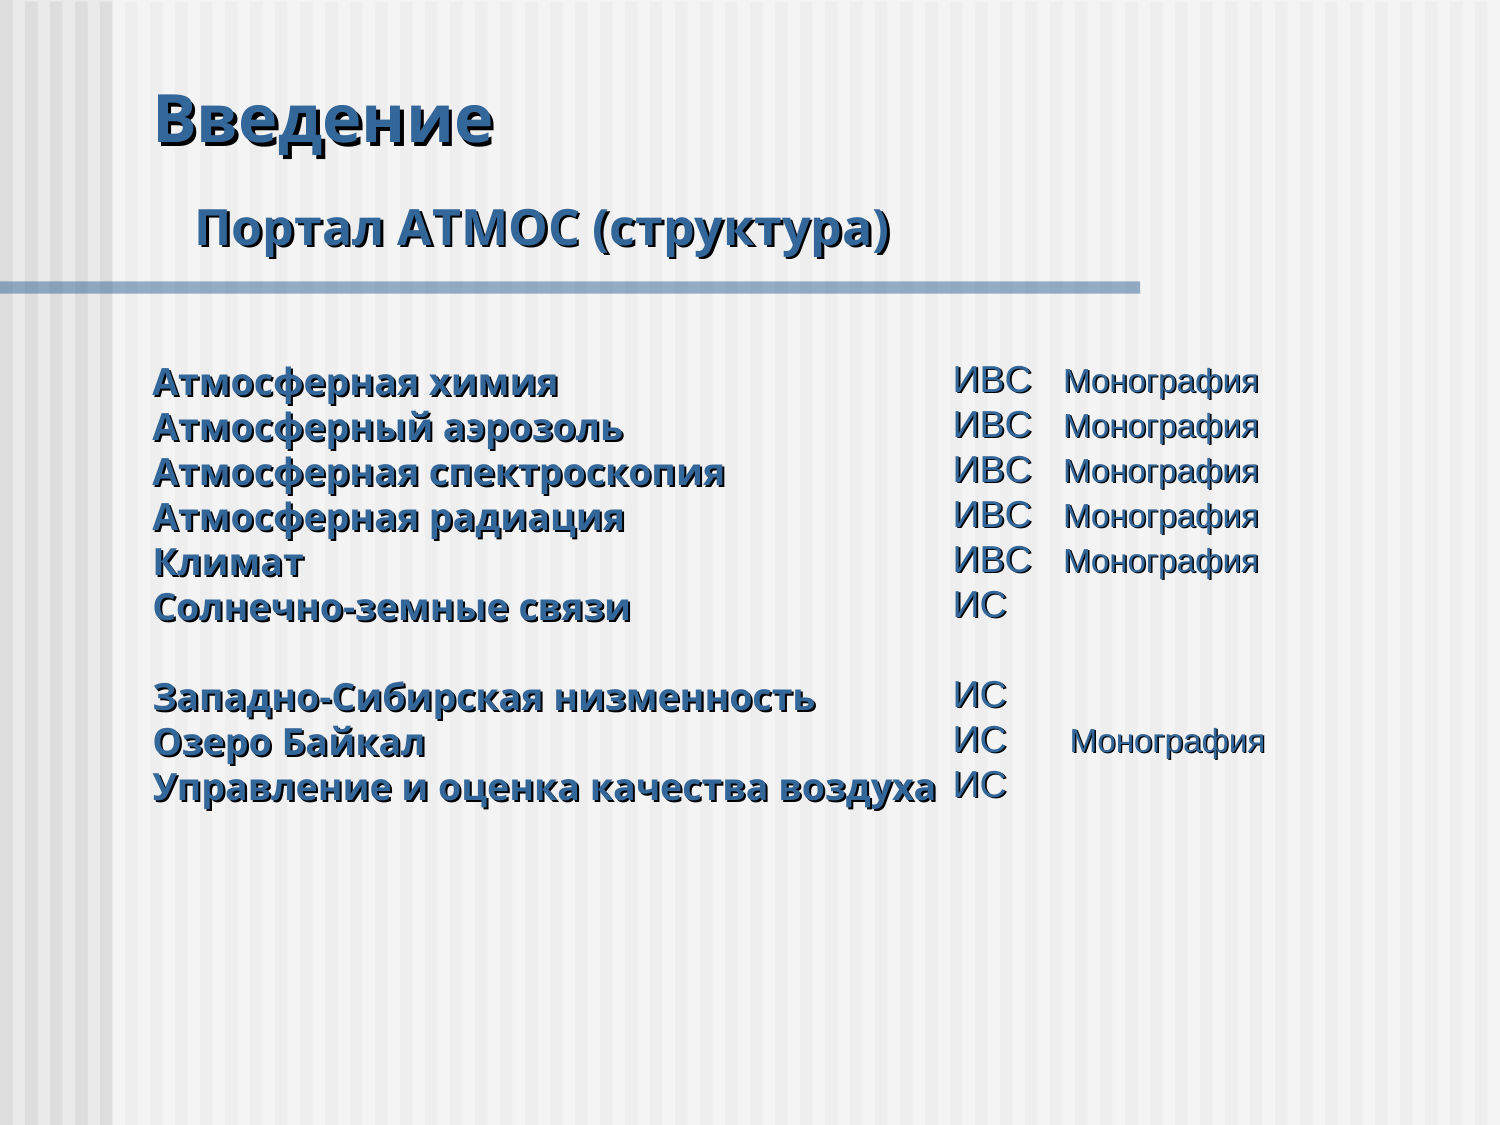

# Введение
Портал АТМОС (структура)
ИВС Монография
ИВС Монография
ИВС Монография
ИВС Монография
ИВС Монография
ИС
ИС
ИС Монография
ИС
Атмосферная химия
Атмосферный аэрозоль
Атмосферная спектроскопия
Атмосферная радиация
Климат
Солнечно-земные связи
Западно-Сибирская низменность
Озеро Байкал
Управление и оценка качества воздуха